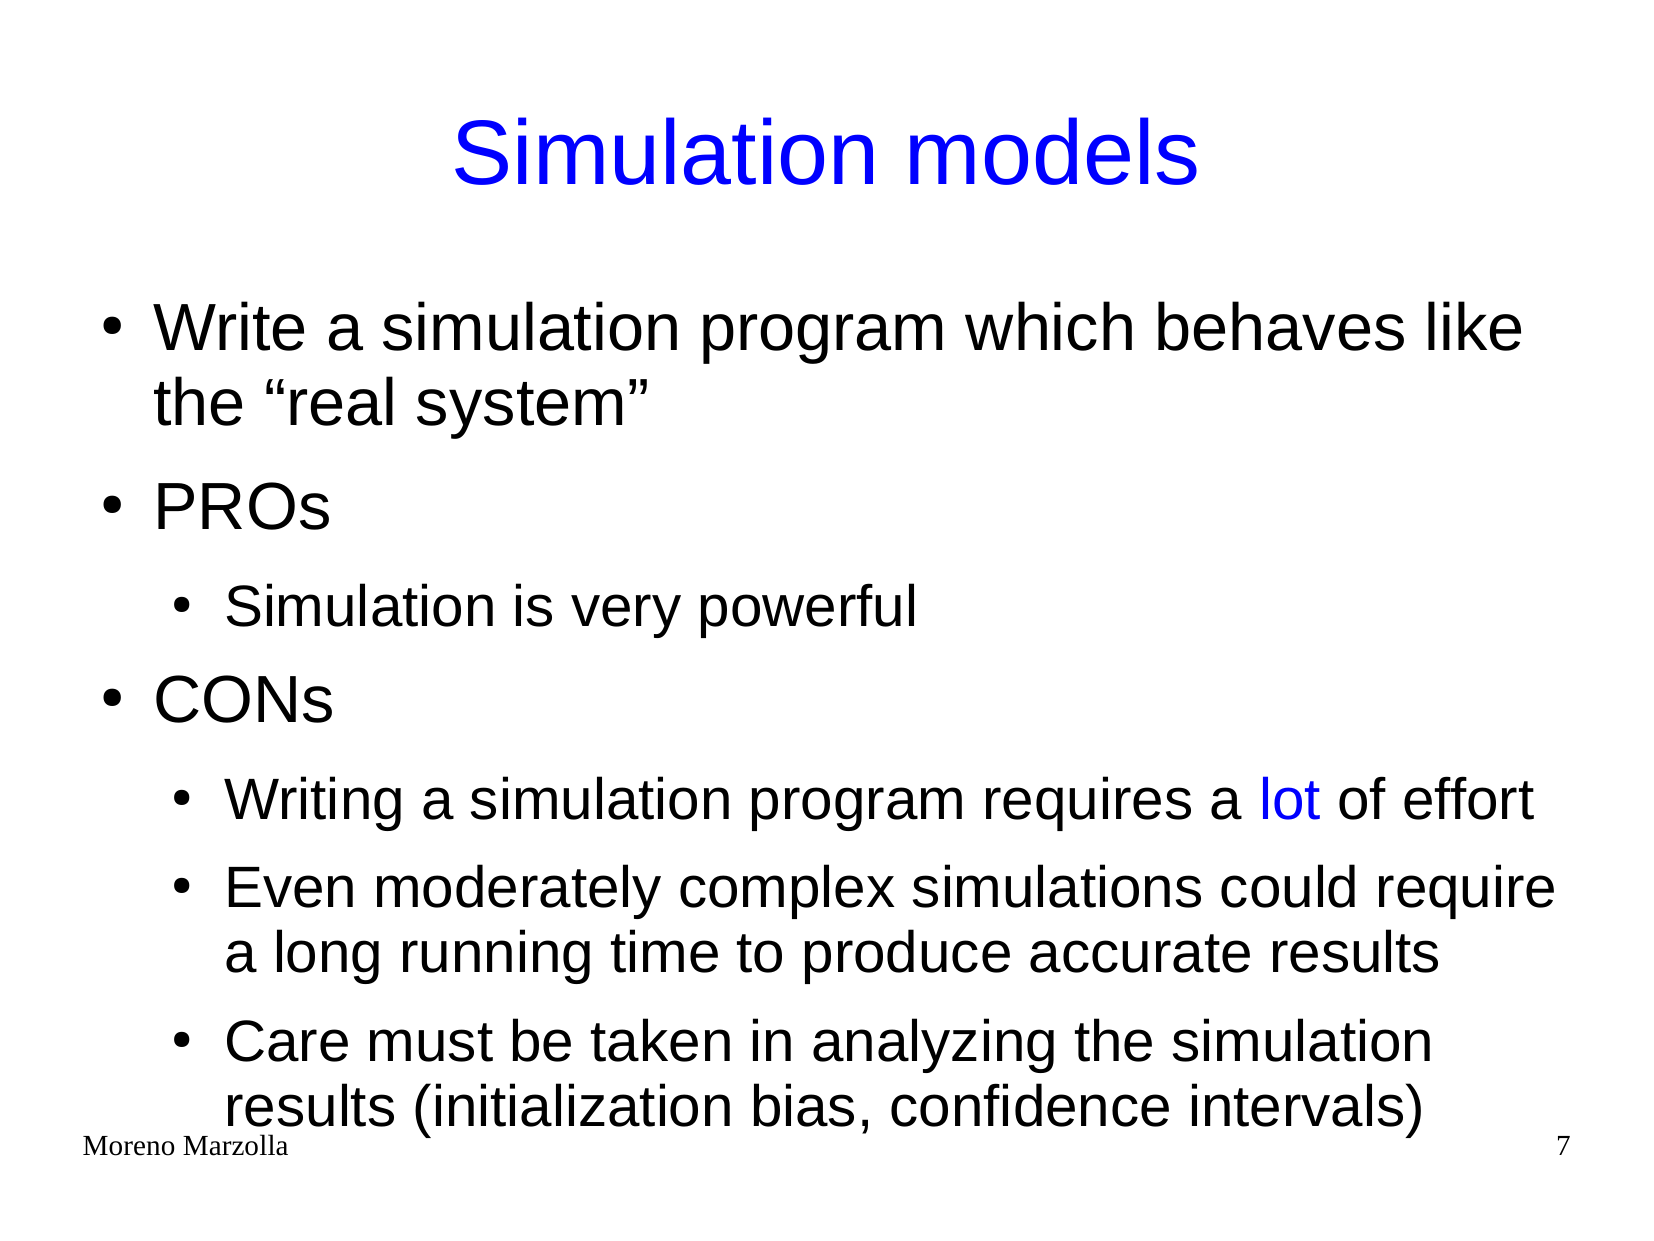

# Simulation models
Write a simulation program which behaves like the “real system”
PROs
Simulation is very powerful
CONs
Writing a simulation program requires a lot of effort
Even moderately complex simulations could require a long running time to produce accurate results
Care must be taken in analyzing the simulation results (initialization bias, confidence intervals)
Moreno Marzolla
7